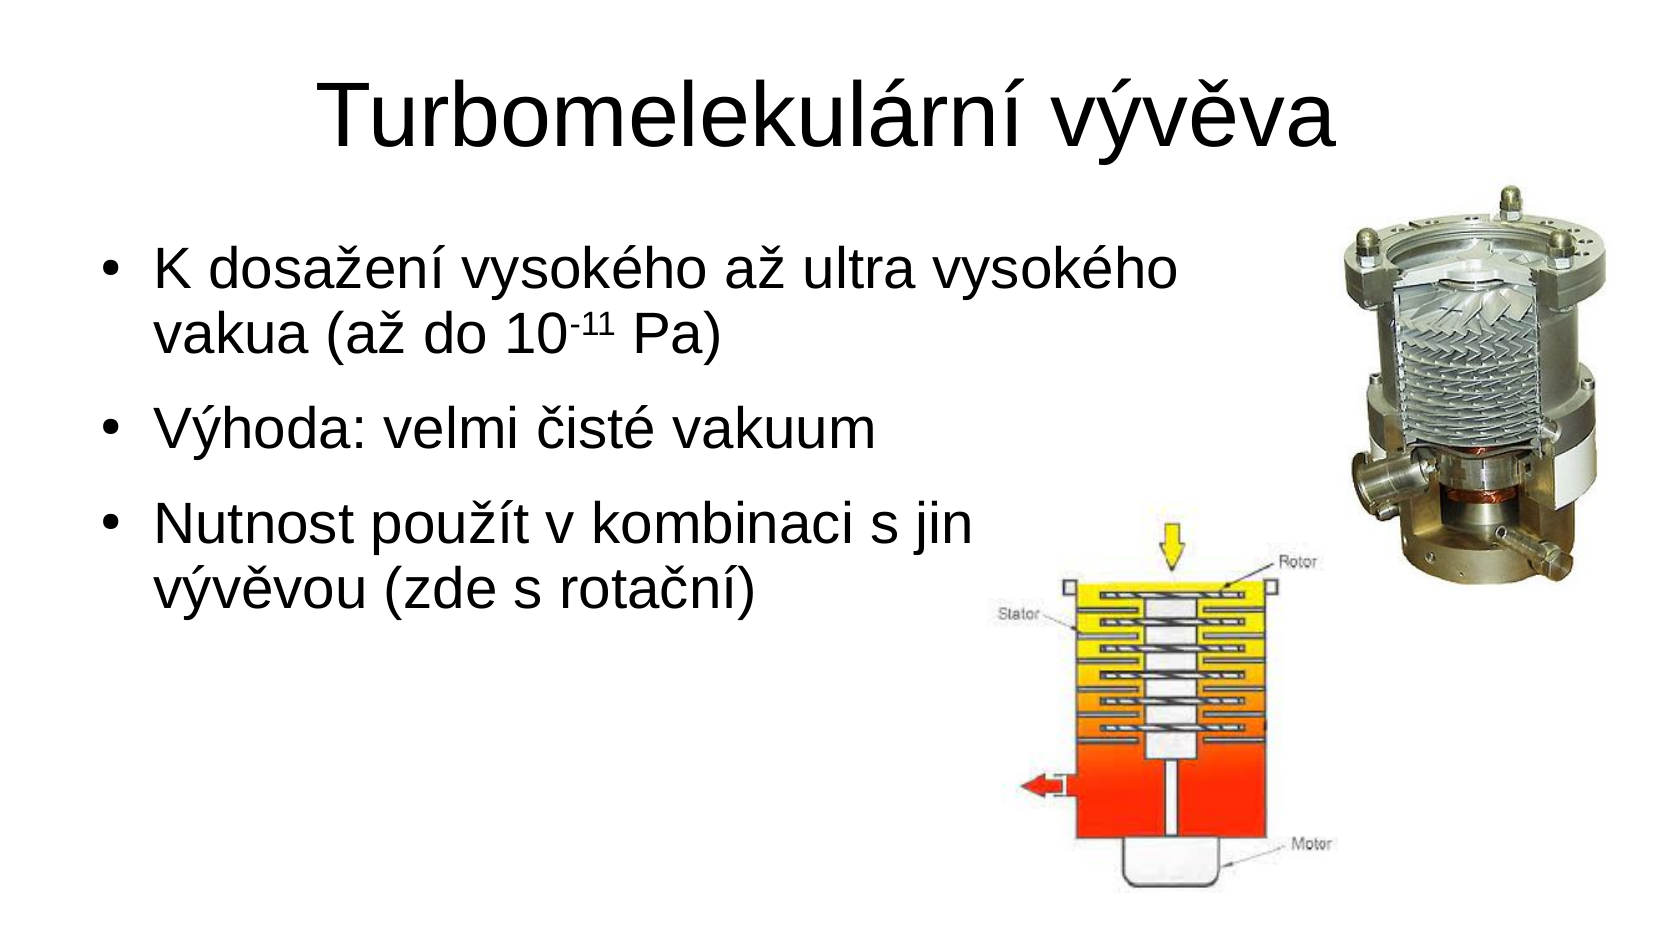

# Turbomelekulární vývěva
K dosažení vysokého až ultra vysokého vakua (až do 10-11 Pa)
Výhoda: velmi čisté vakuum
Nutnost použít v kombinaci s jinou vývěvou (zde s rotační)